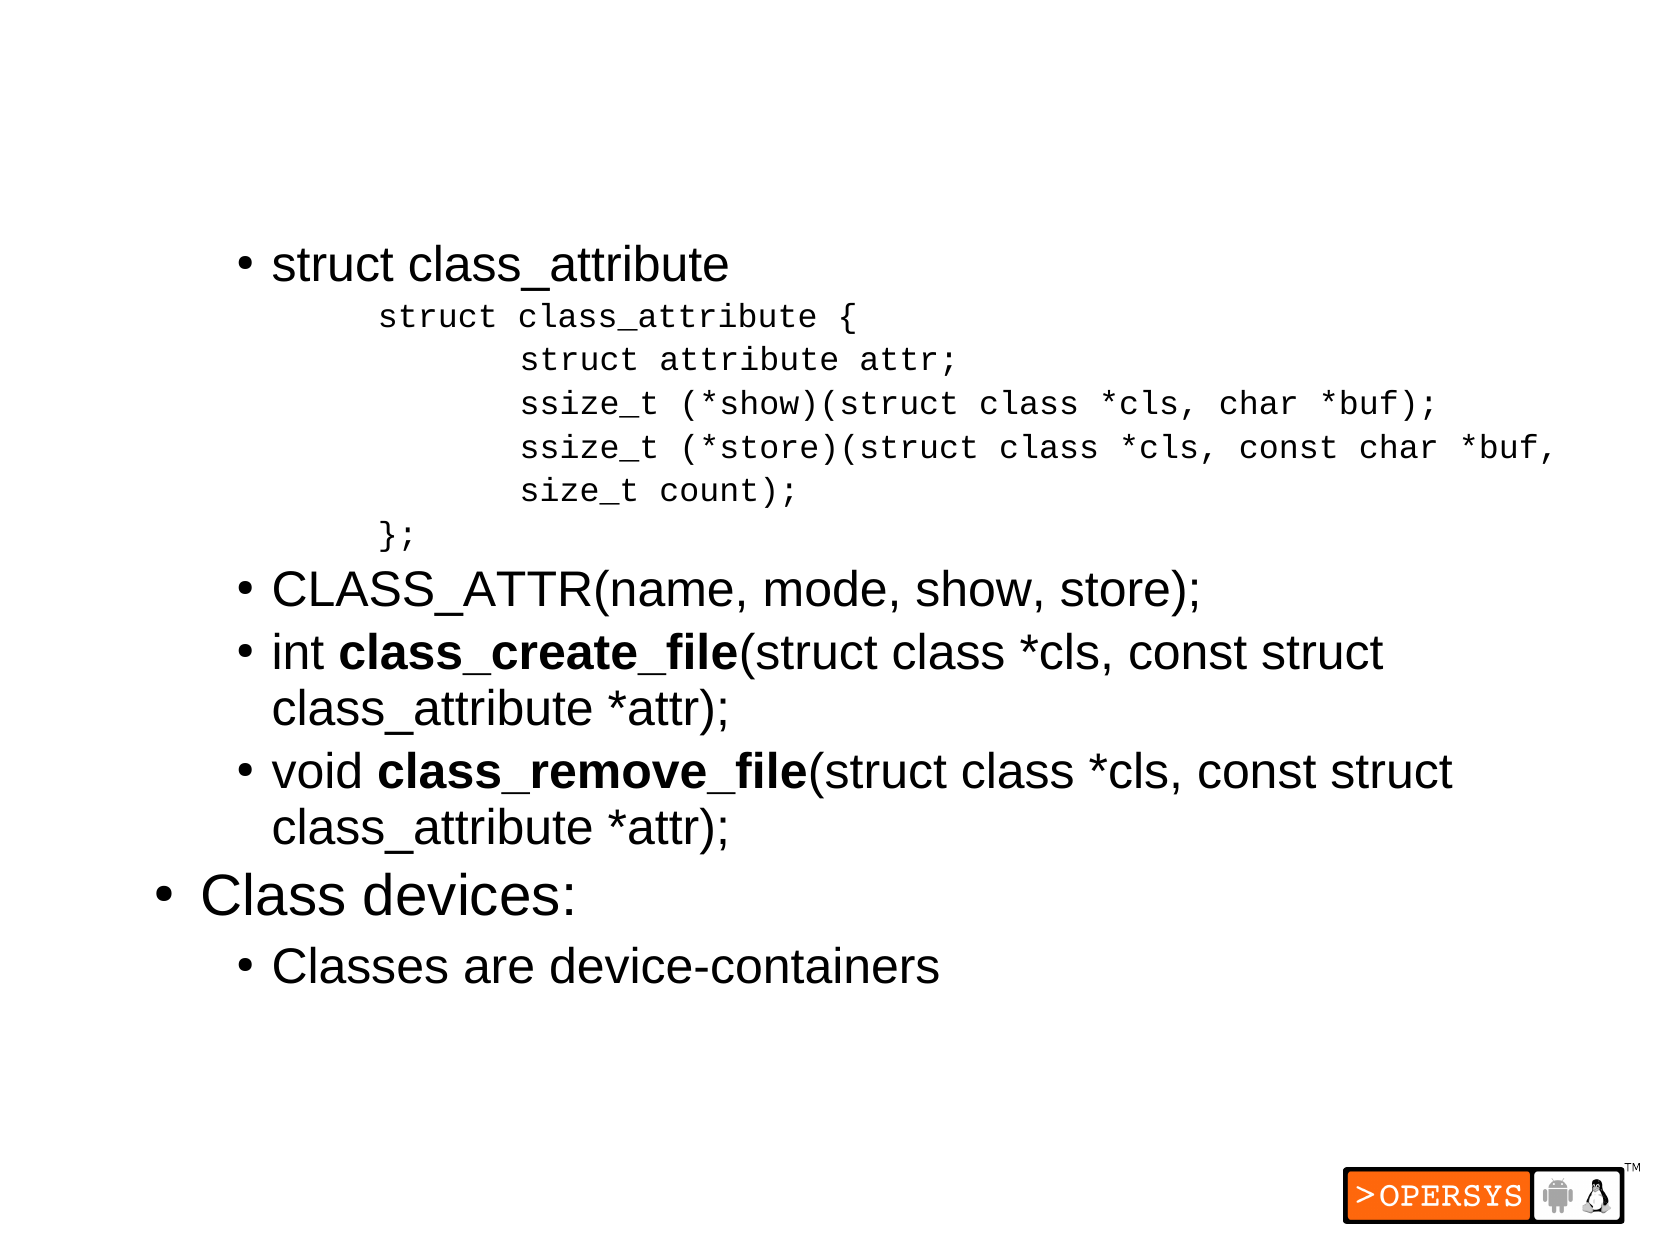

# struct class_attribute
struct class_attribute {
struct attribute attr;
ssize_t (*show)(struct class *cls, char *buf);
ssize_t (*store)(struct class *cls, const char *buf,
size_t count);
};
CLASS_ATTR(name, mode, show, store);
int class_create_file(struct class *cls, const struct class_attribute *attr);
void class_remove_file(struct class *cls, const struct class_attribute *attr);
Class devices:
Classes are device-containers